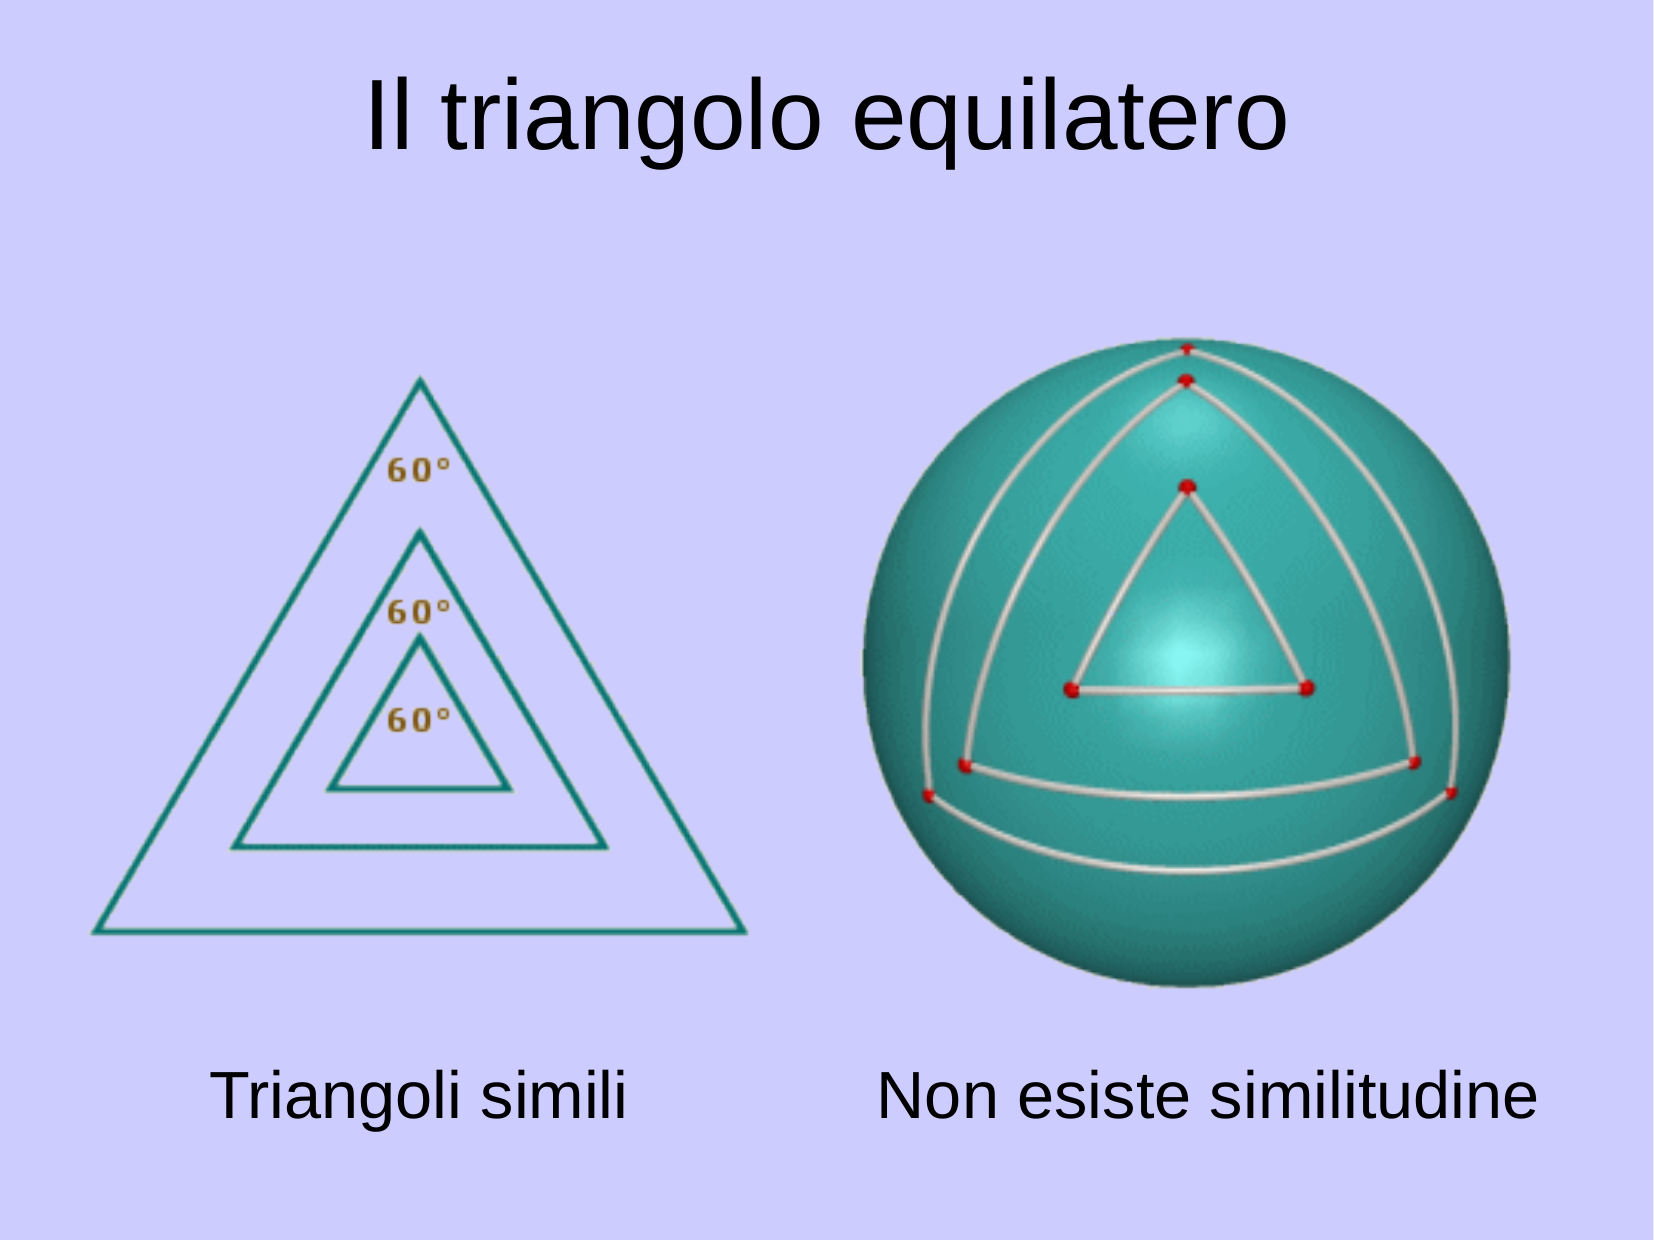

Il triangolo equilatero
Triangoli simili
Non esiste similitudine